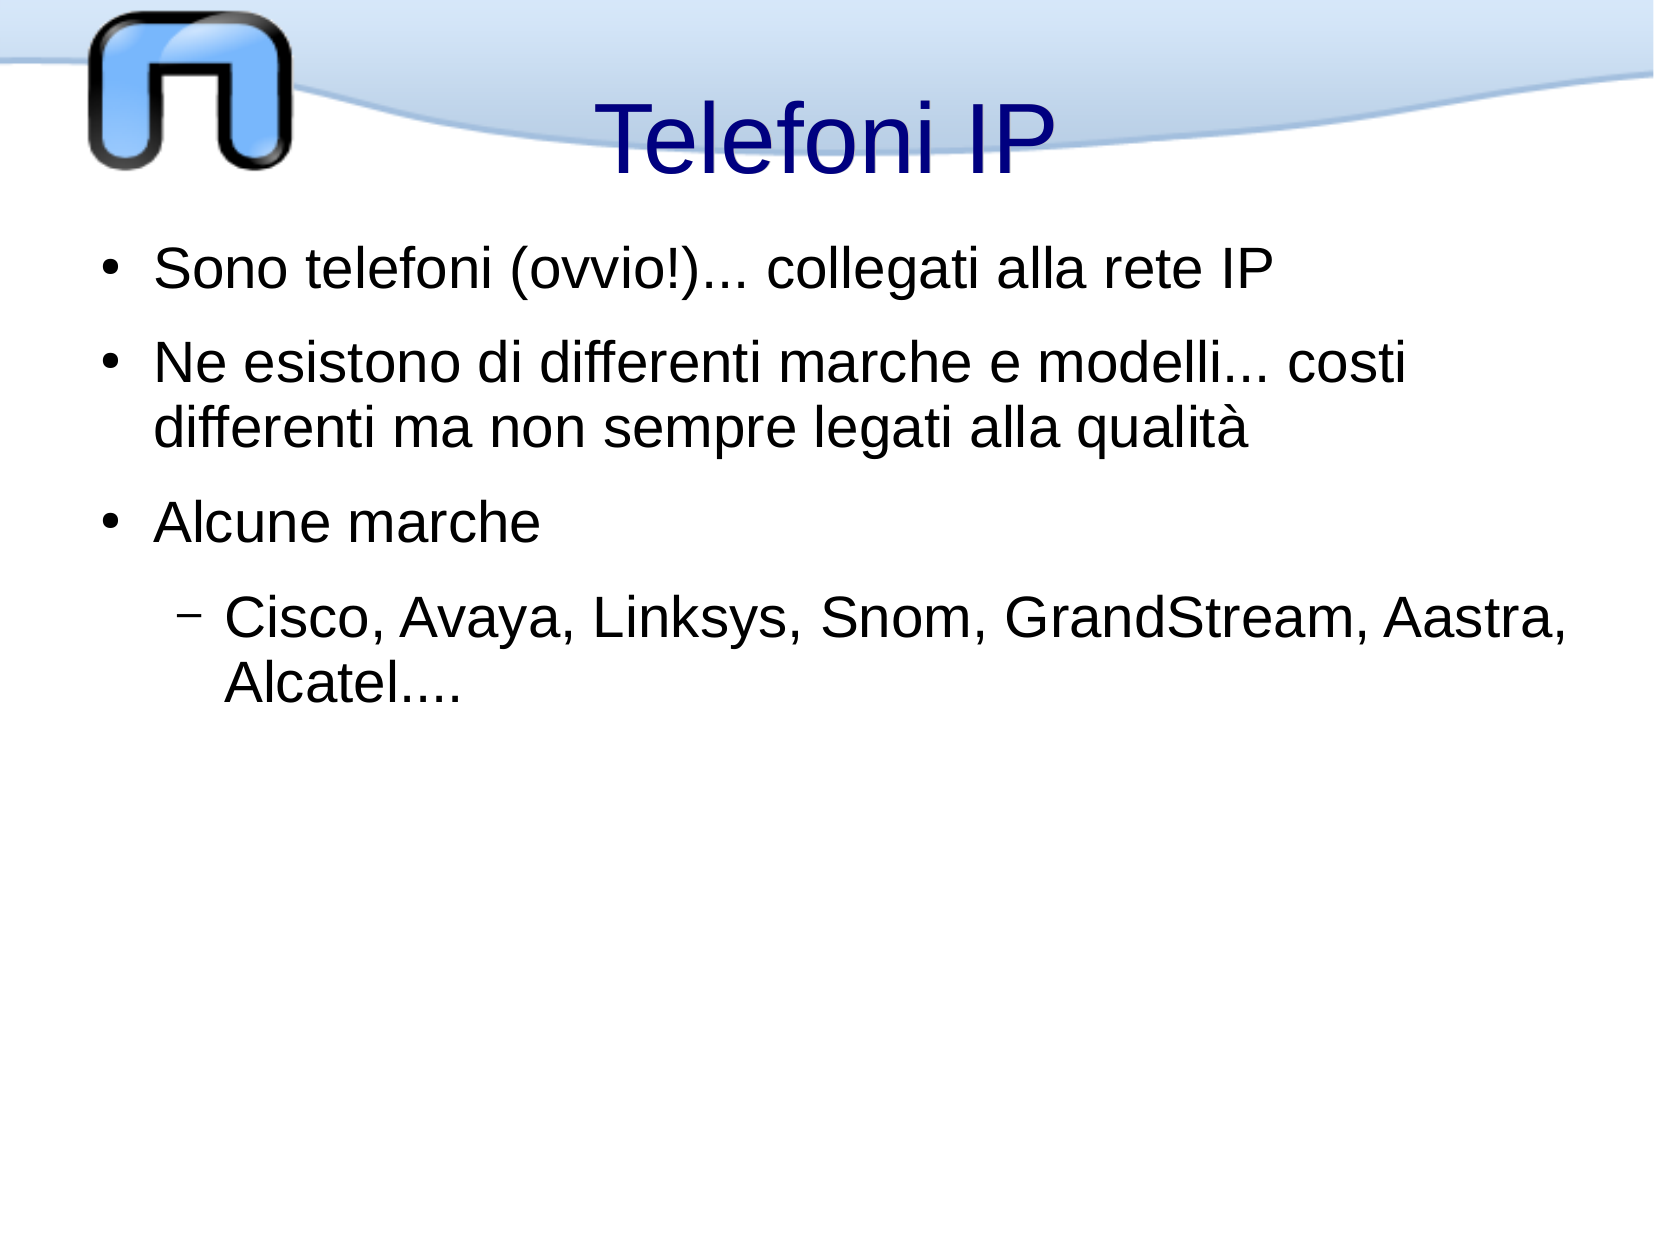

# Telefoni IP
Sono telefoni (ovvio!)... collegati alla rete IP
Ne esistono di differenti marche e modelli... costi differenti ma non sempre legati alla qualità
Alcune marche
Cisco, Avaya, Linksys, Snom, GrandStream, Aastra, Alcatel....